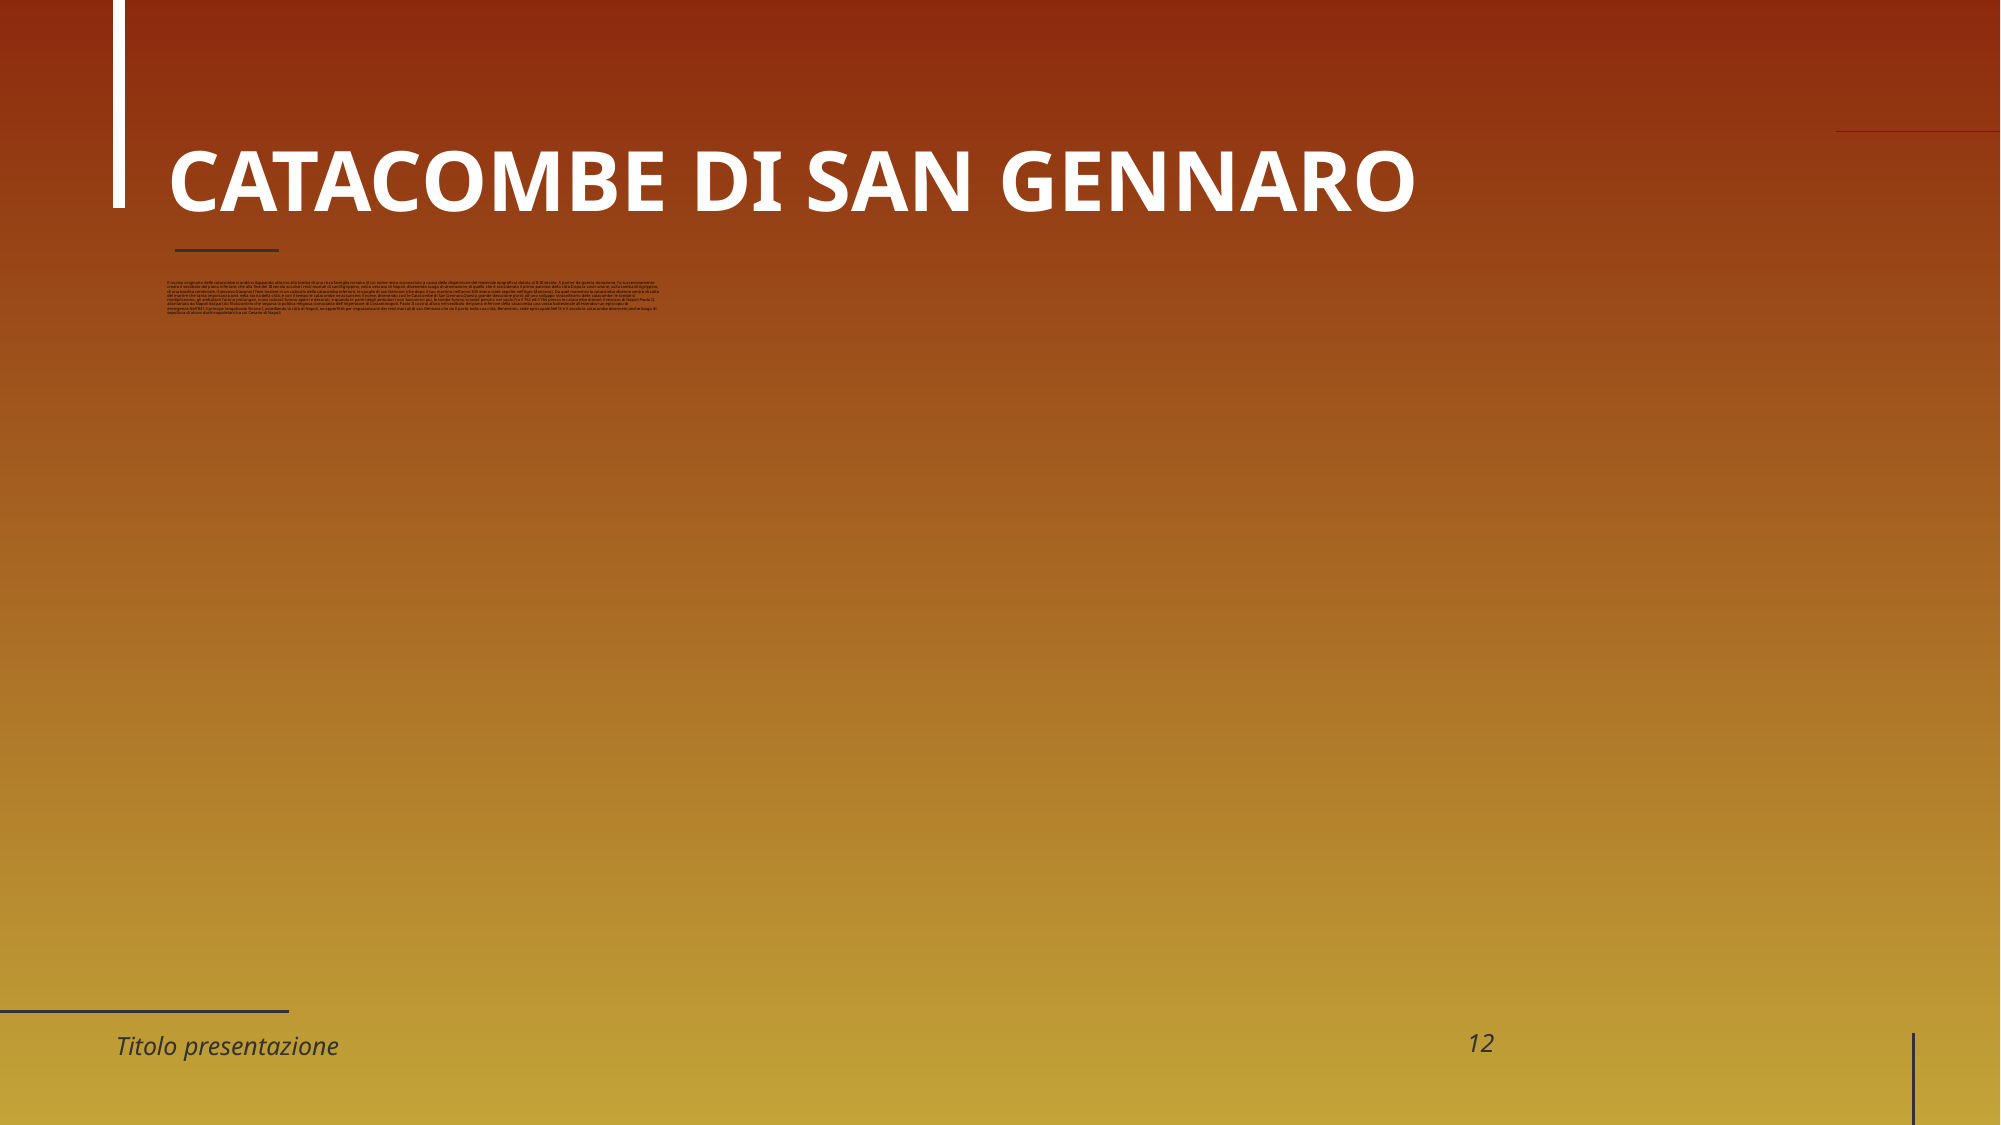

# CATACOMBE DI SAN GENNARO
Il nucleo originario delle catacombe si andò sviluppando attorno alla tomba di una ricca famiglia romana (il cui nome resta sconosciuto a causa della dispersione del materiale epigrafico) datata al II-III secolo. A partire da questa donazione, fu successivamente creato il vestibolo del piano inferiore, che alla fine del III secolo accolse i resti mortali di sant'Agrippino, sesto vescovo di Napoli, divenendo luogo di venerazione di quello che è considerato il primo patrono della città.Dopo la costruzione, sulla tomba di Agrippino, di una basilica cimiteriale, il vescovo Giovanni I fece traslare in un cubicolo della catacomba inferiore, le spoglie di san Gennaro (che dopo il suo martirio nell'anno 305 erano state sepolte nell'Agro Marciano). Da quel momento la catacomba divenne centro di culto del martire che tanta importanza avrà nella storia della città, e con il tempo le catacombe ne assunsero il nome, divenendo così le Catacombe di San Gennaro.Questa grande devozione portò ad uno sviluppo straordinario delle catacombe: le tombe si moltiplicarono, gli ambulacri furono prolungati, nuovi cubicoli furono aperti e decorati, e quando le pareti degli ambulacri non bastarono più, le tombe furono scavate persino nel suolo.Fra il 762 ed il 764 presso le catacombe dimorò il vescovo di Napoli Paolo II, allontanato da Napoli dal partito filobizantino che seguiva la politica religiosa iconoclasta dell'imperatore di Costantinopoli. Paolo II costruì allora nel vestibolo del piano inferiore della catacomba una vasca battesimale allestendovi un episcopio di emergenza.Nell'831 il principe longobardo Sicone I, assediando la città di Napoli, ne approfittò per impossessarsi dei resti mortali di san Gennaro che da lì portò nella sua città, Benevento, sede episcopale.Nel IX e X secolo le catacombe divennero anche luogo di sepoltura di alcuni duchi napoletani tra cui Cesario di Napoli.
Titolo presentazione